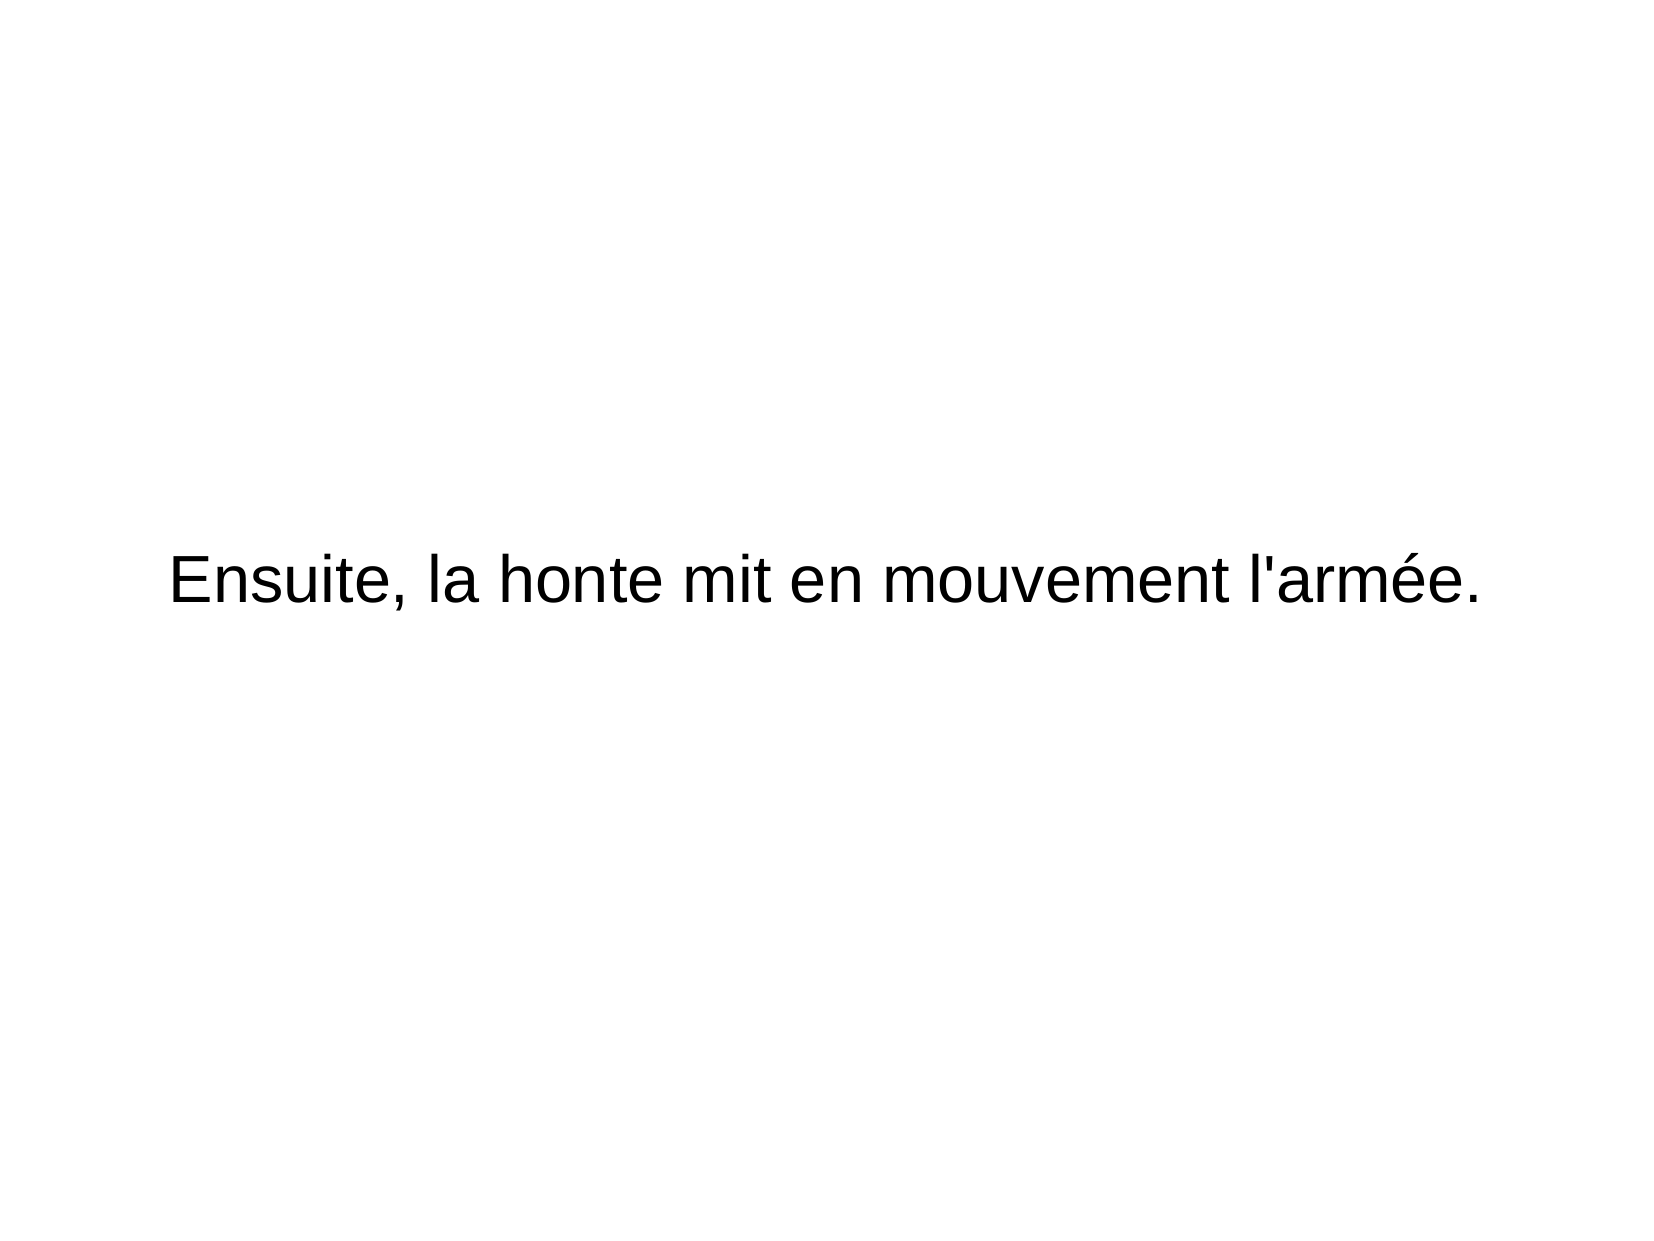

# Ensuite, la honte mit en mouvement l'armée.